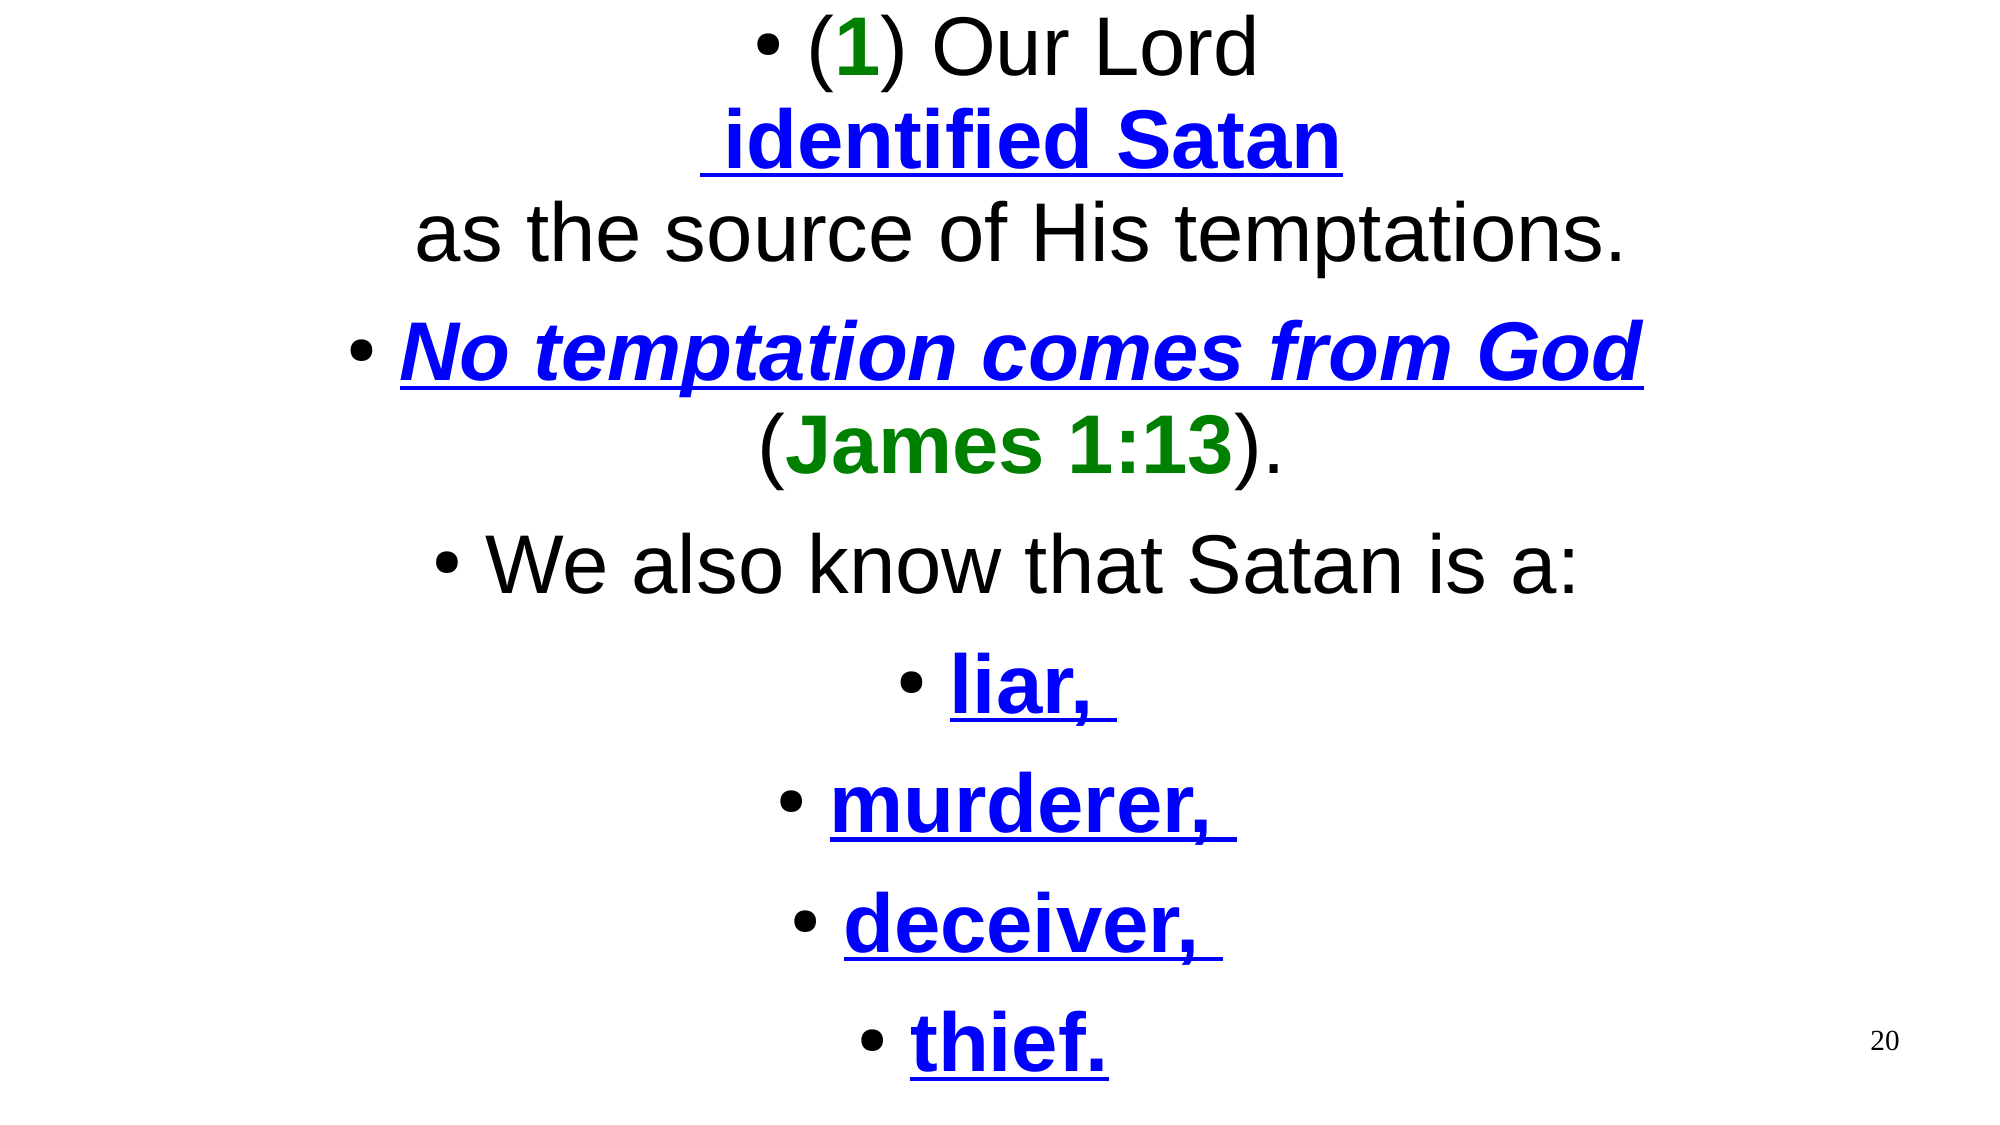

# (1) Our Lord identified Satan as the source of His temptations.
No temptation comes from God
(James 1:13).
We also know that Satan is a:
liar,
murderer,
deceiver,
thief.
20